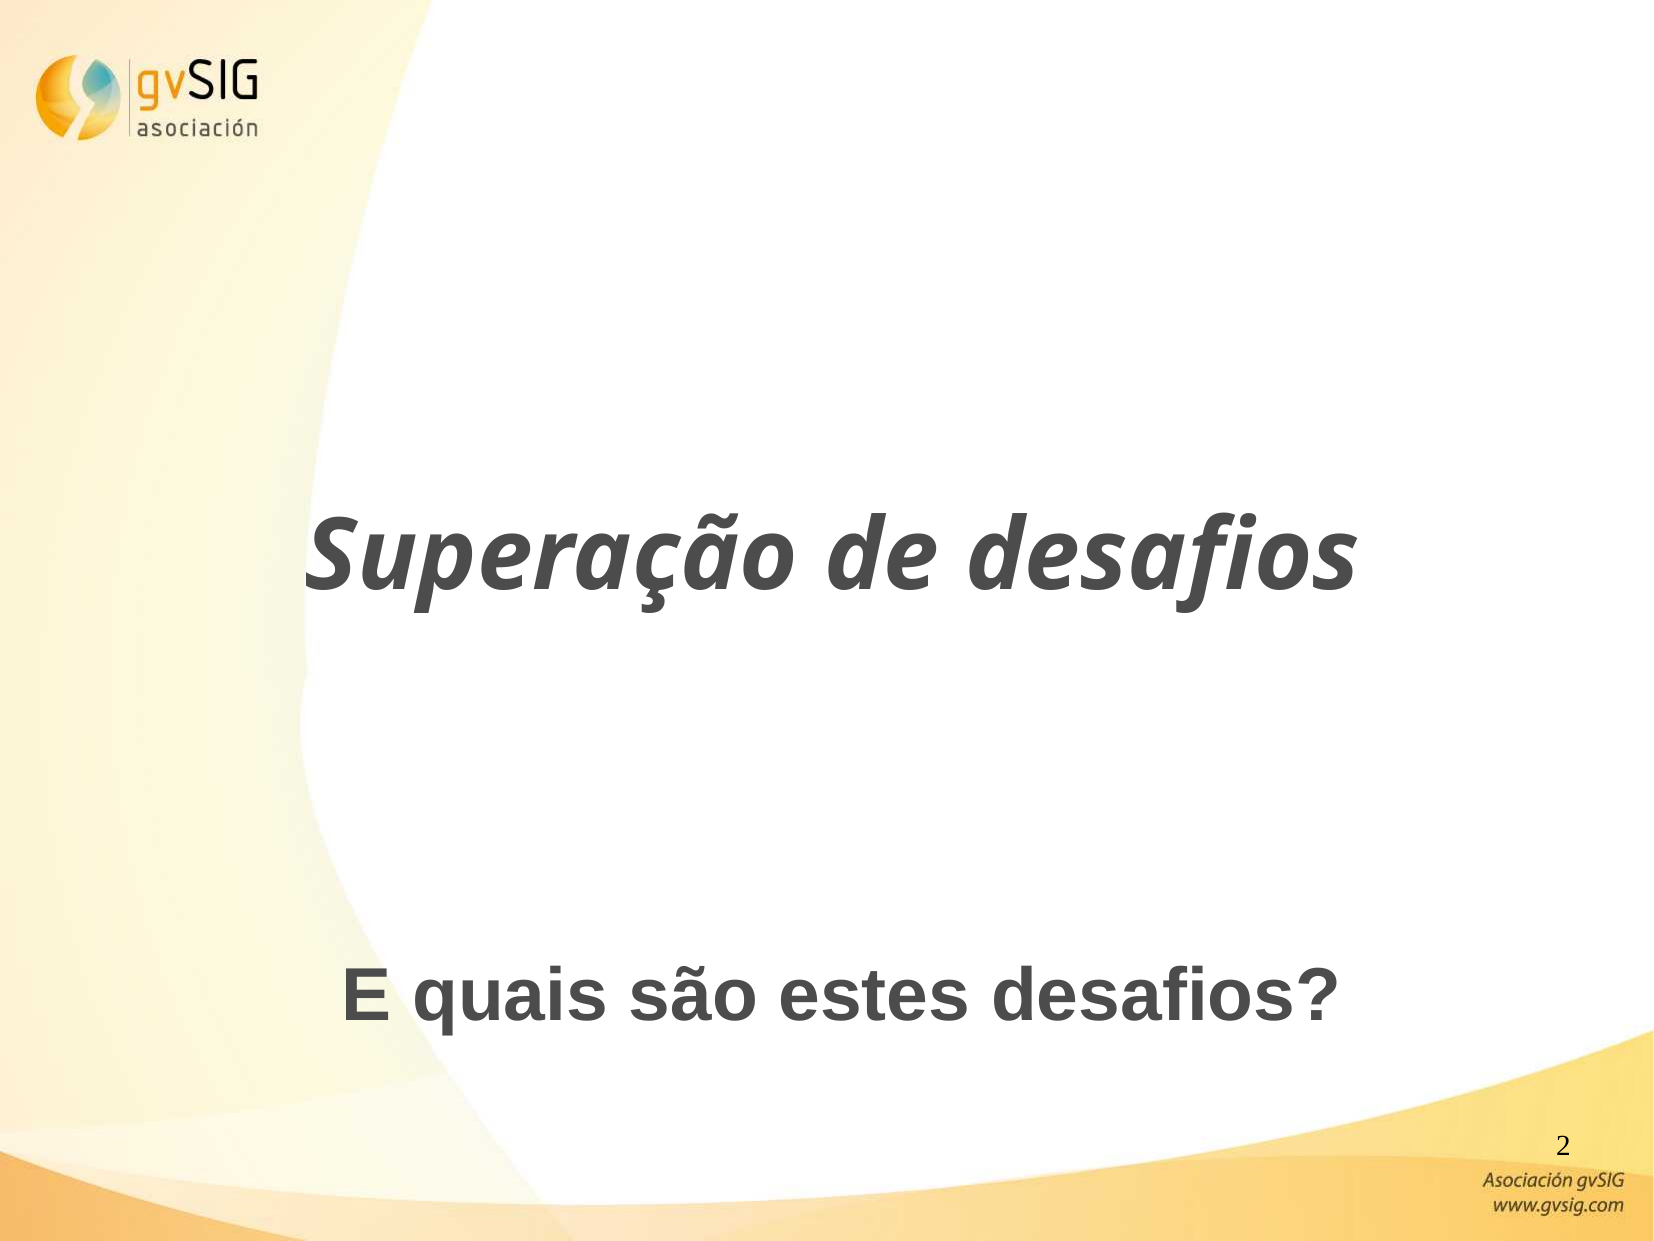

# Superação de desafios
E quais são estes desafios?
2